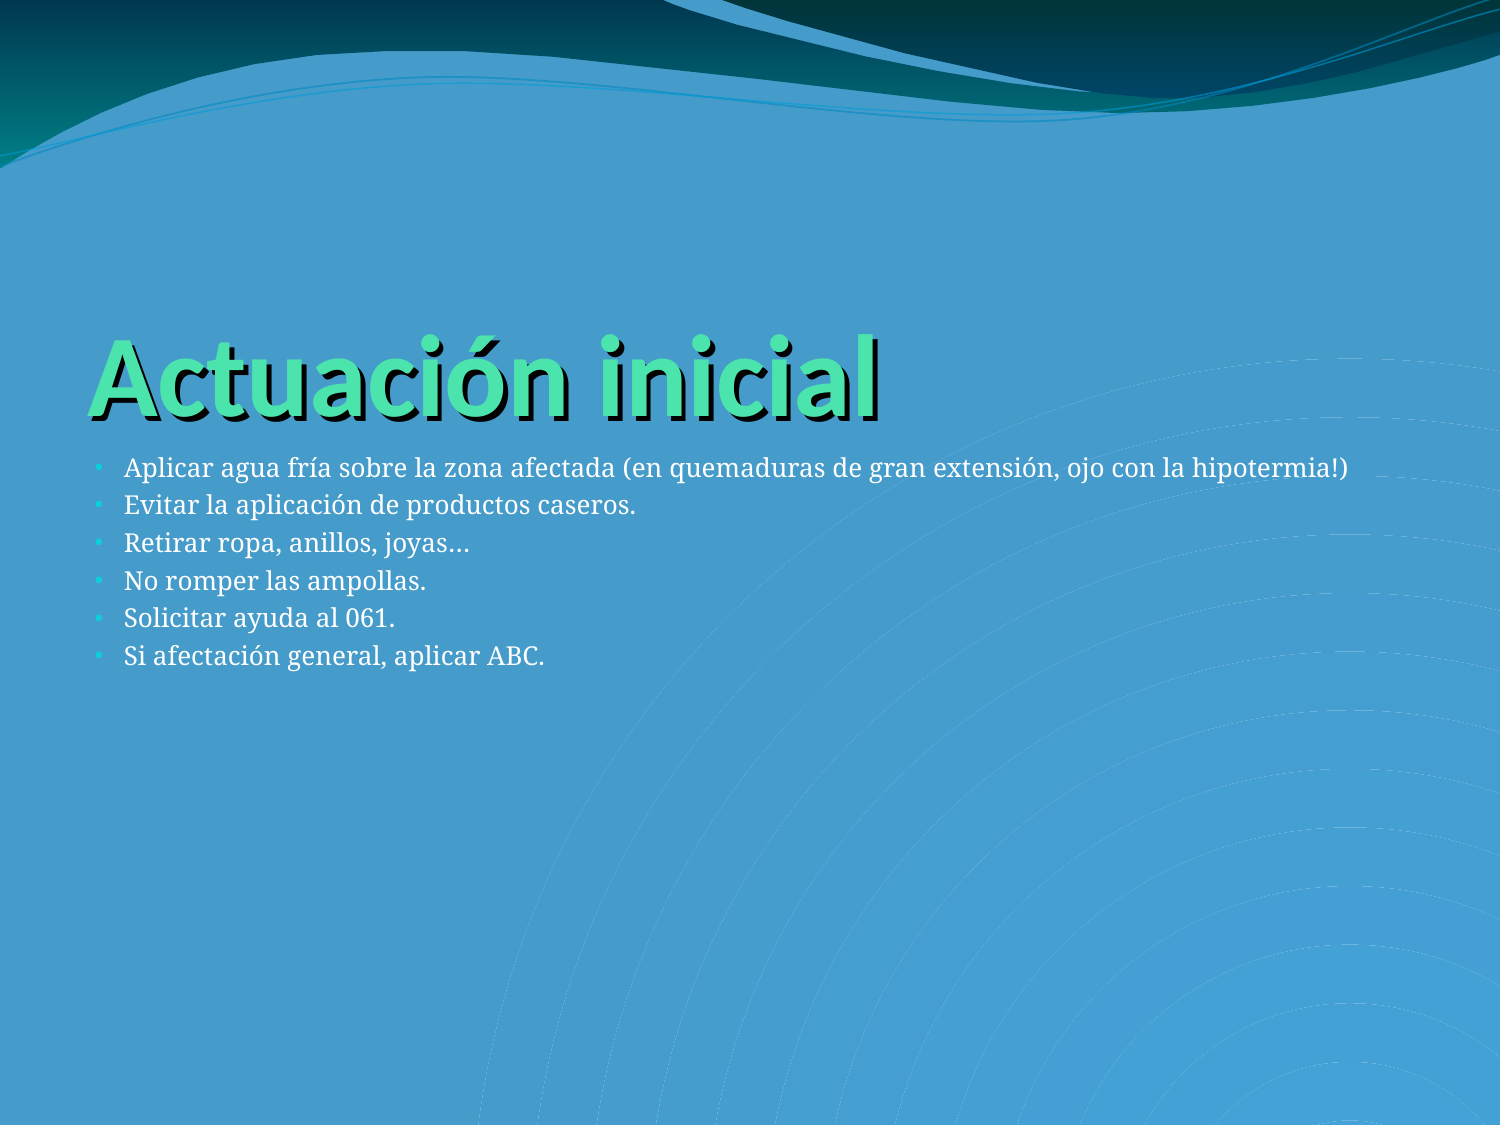

# Actuación inicial
Aplicar agua fría sobre la zona afectada (en quemaduras de gran extensión, ojo con la hipotermia!)
Evitar la aplicación de productos caseros.
Retirar ropa, anillos, joyas…
No romper las ampollas.
Solicitar ayuda al 061.
Si afectación general, aplicar ABC.